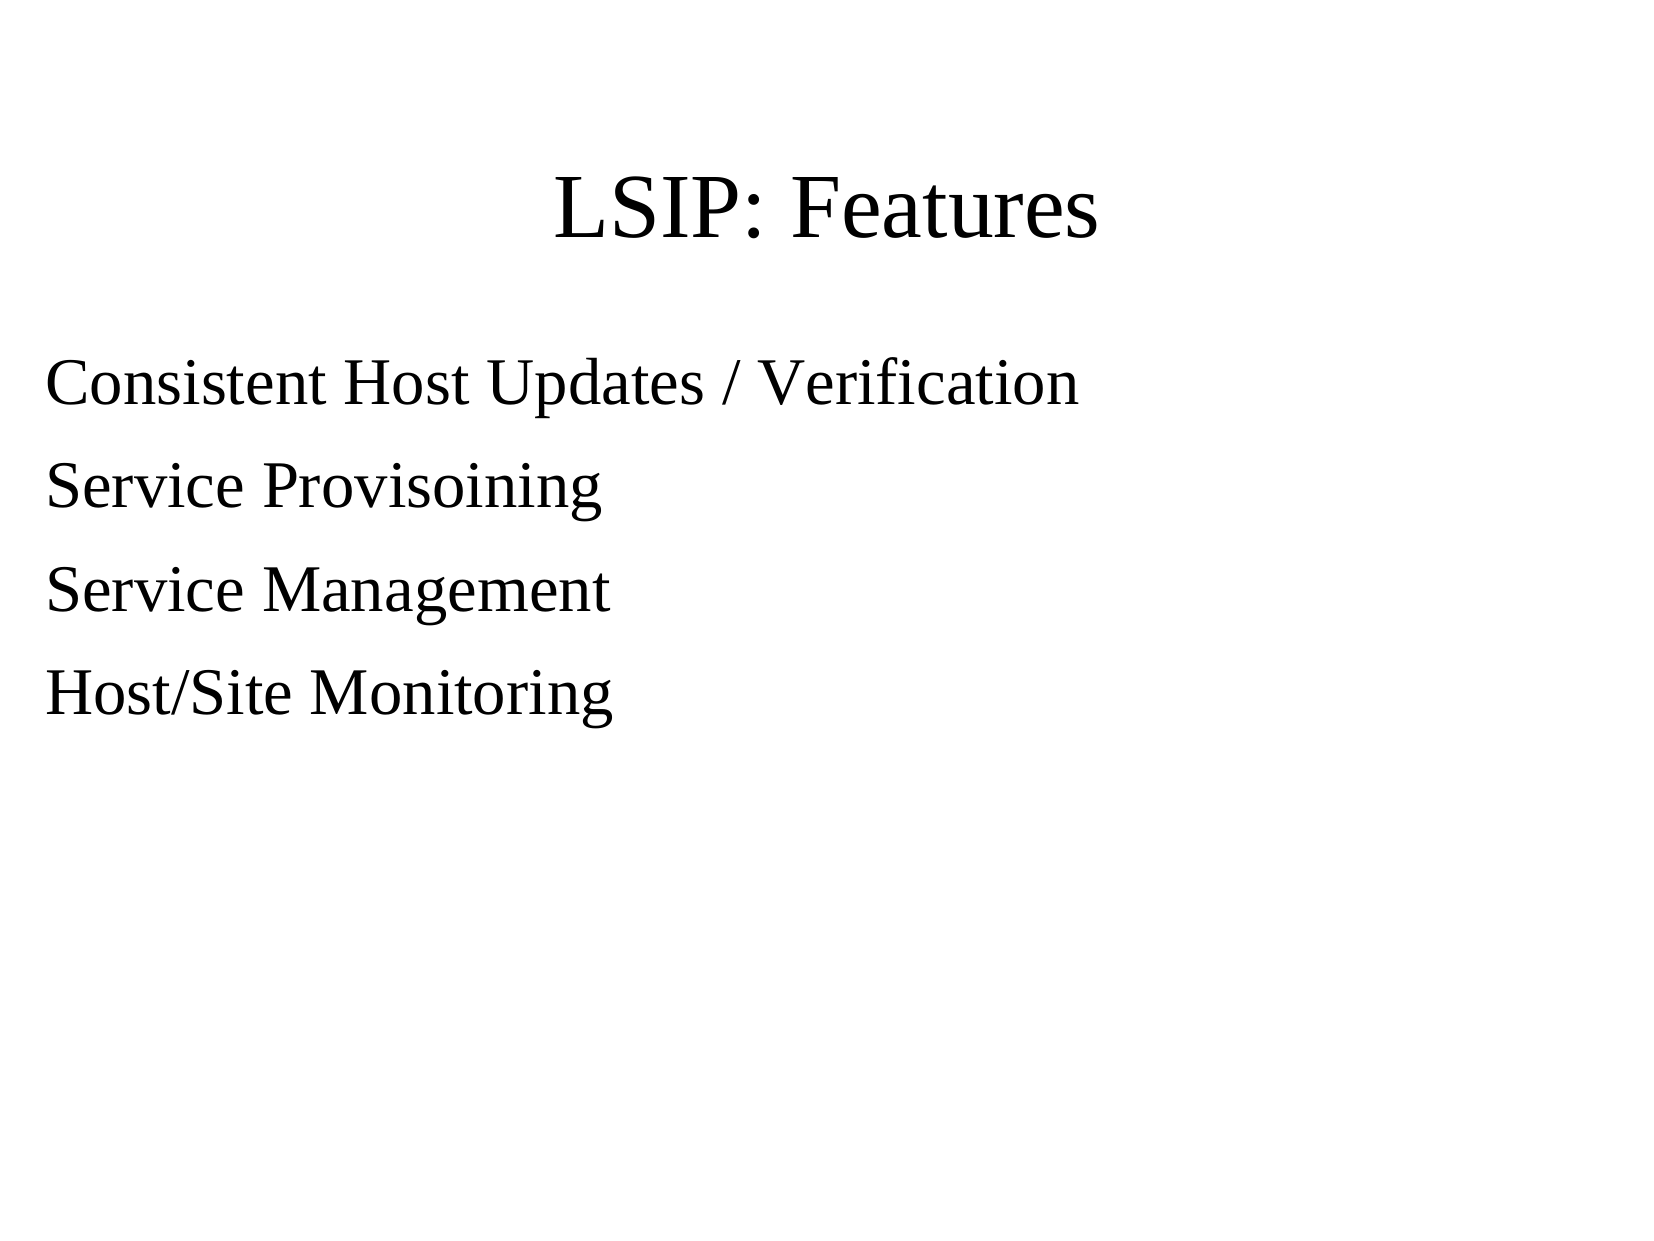

# LSIP: Features
Consistent Host Updates / Verification
Service Provisoining
Service Management
Host/Site Monitoring